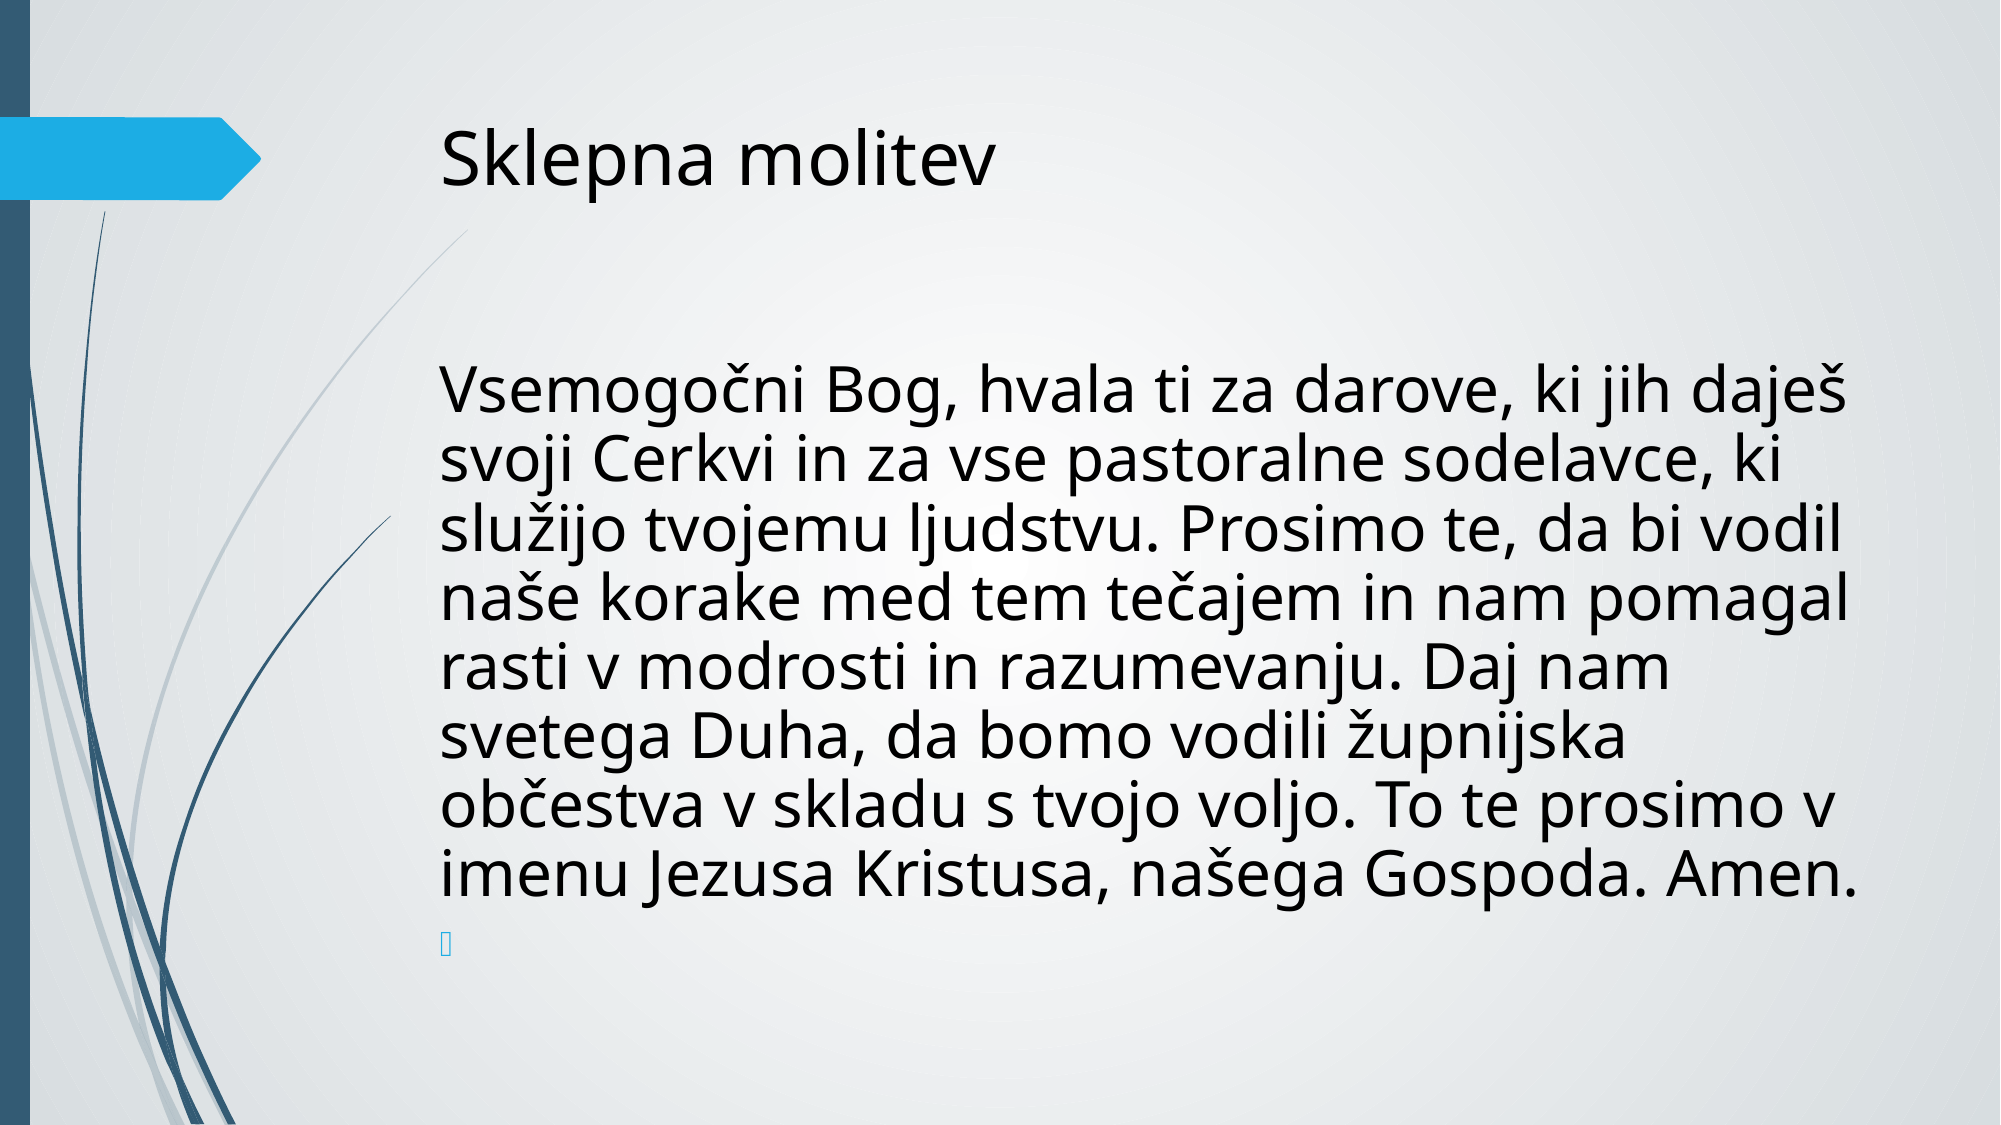

# Sklepna molitev
Vsemogočni Bog, hvala ti za darove, ki jih daješ svoji Cerkvi in za vse pastoralne sodelavce, ki služijo tvojemu ljudstvu. Prosimo te, da bi vodil naše korake med tem tečajem in nam pomagal rasti v modrosti in razumevanju. Daj nam svetega Duha, da bomo vodili župnijska občestva v skladu s tvojo voljo. To te prosimo v imenu Jezusa Kristusa, našega Gospoda. Amen.